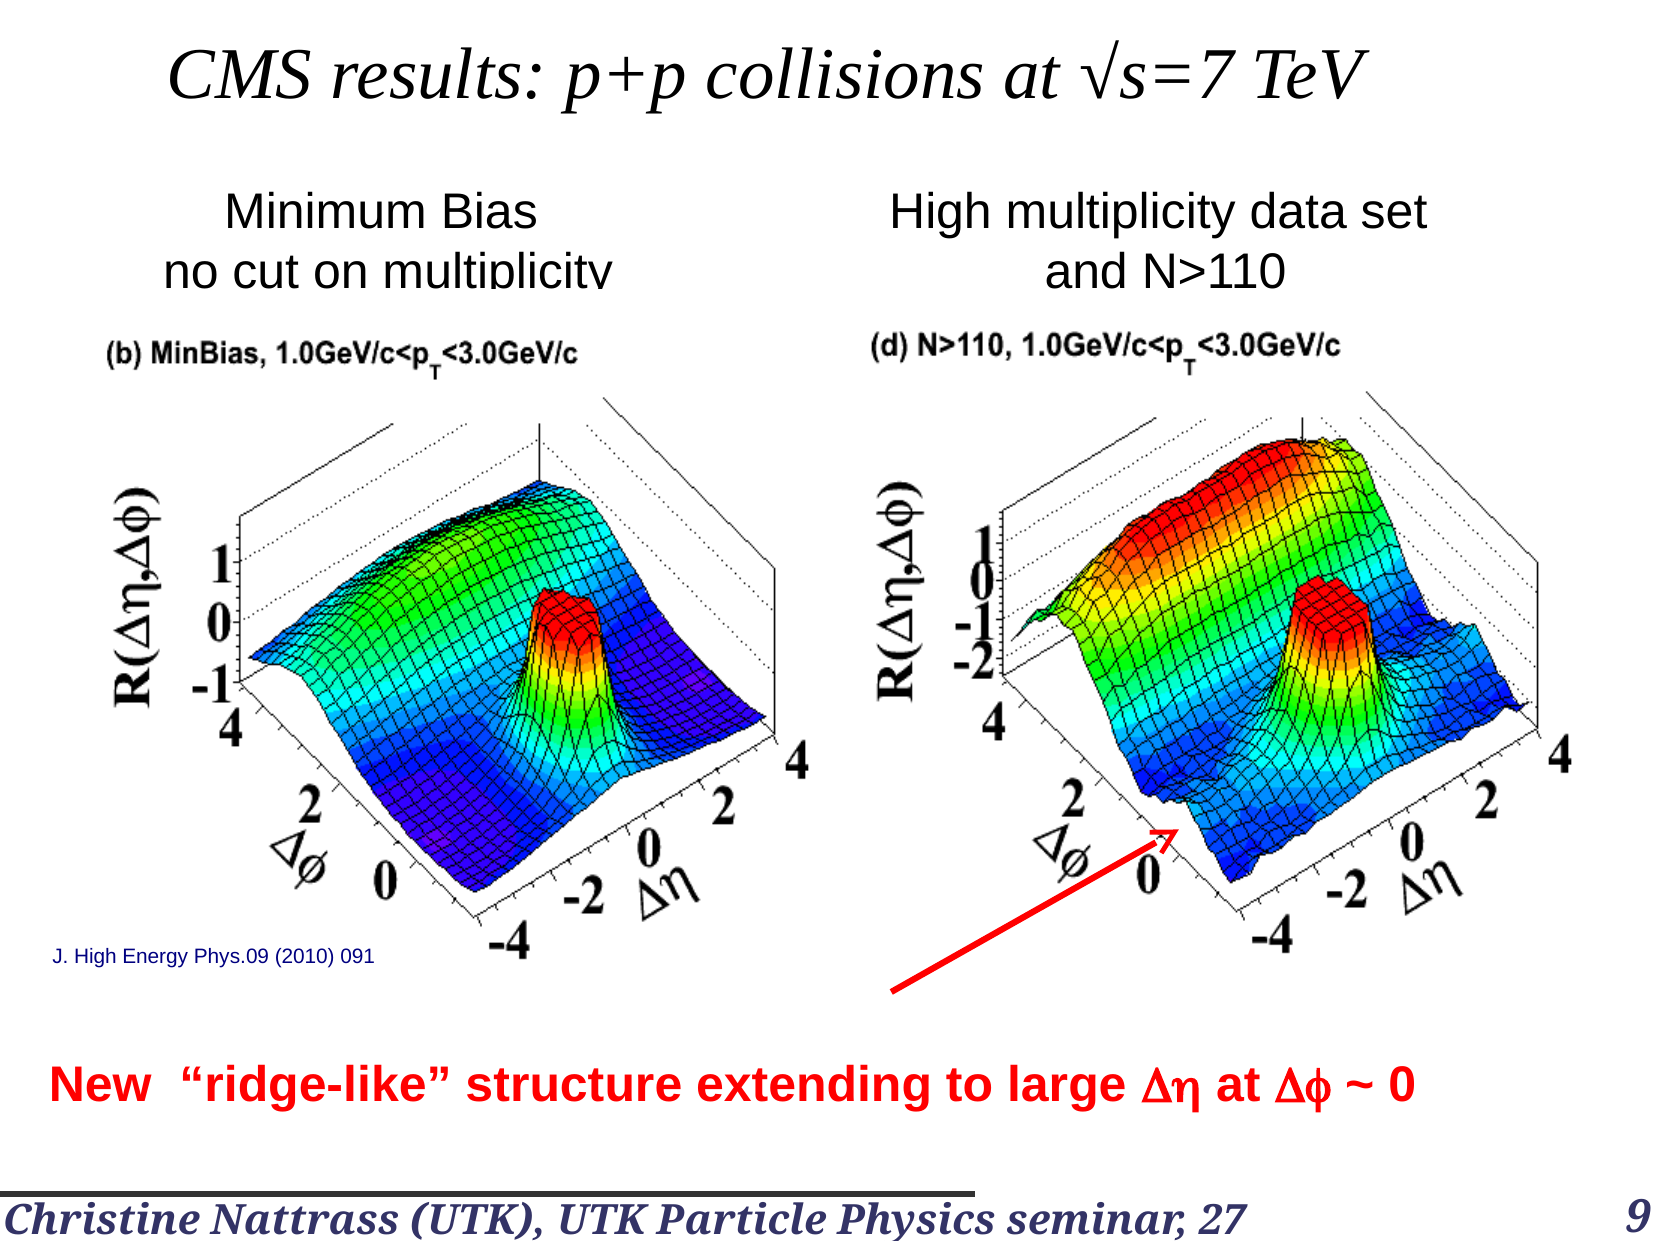

CMS results: p+p collisions at √s=7 TeV
Minimum Bias
no cut on multiplicity
High multiplicity data set
 and N>110
J. High Energy Phys.09 (2010) 091
New “ridge-like” structure extending to large  at  ~ 0